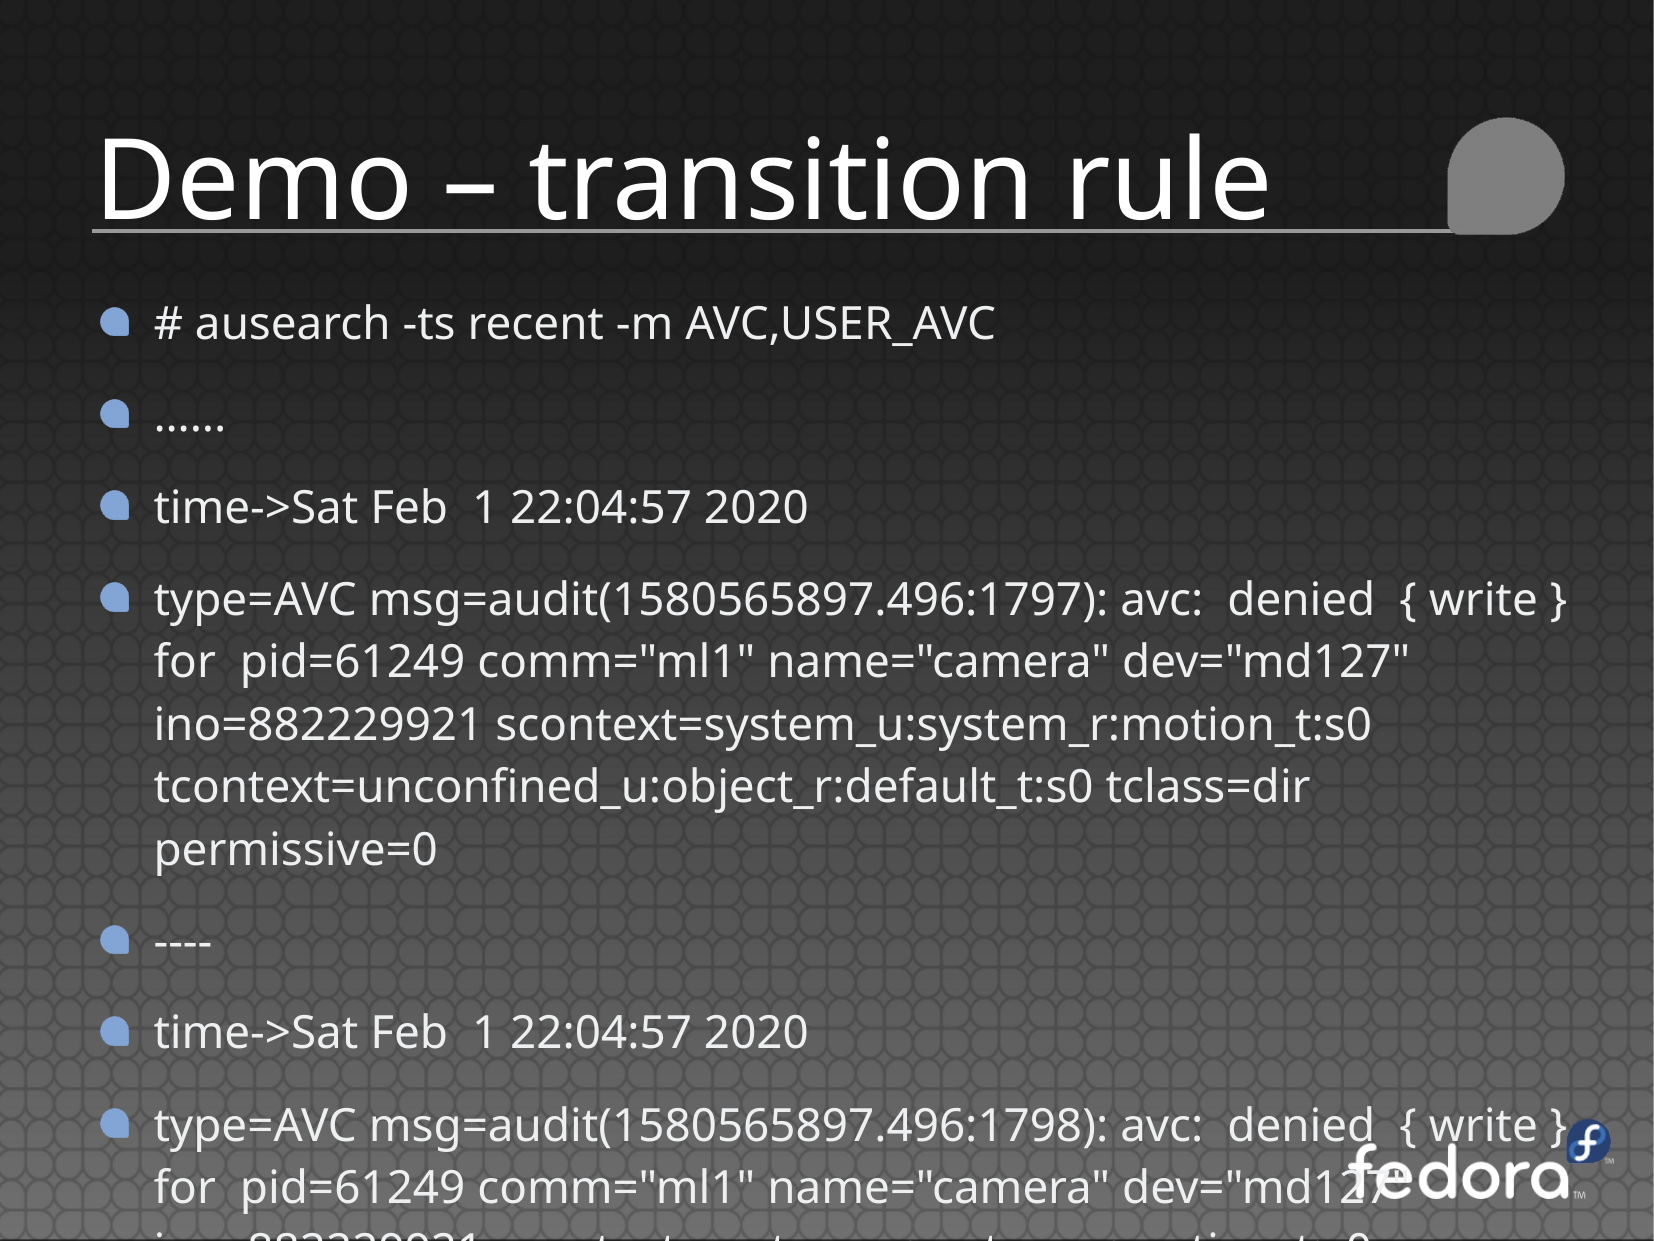

Demo – transition rule
# # ausearch -ts recent -m AVC,USER_AVC
…...
time->Sat Feb 1 22:04:57 2020
type=AVC msg=audit(1580565897.496:1797): avc: denied { write } for pid=61249 comm="ml1" name="camera" dev="md127" ino=882229921 scontext=system_u:system_r:motion_t:s0 tcontext=unconfined_u:object_r:default_t:s0 tclass=dir permissive=0
----
time->Sat Feb 1 22:04:57 2020
type=AVC msg=audit(1580565897.496:1798): avc: denied { write } for pid=61249 comm="ml1" name="camera" dev="md127" ino=882229921 scontext=system_u:system_r:motion_t:s0 tcontext=unconfined_u:object_r:default_t:s0 tclass=dir permissive=0